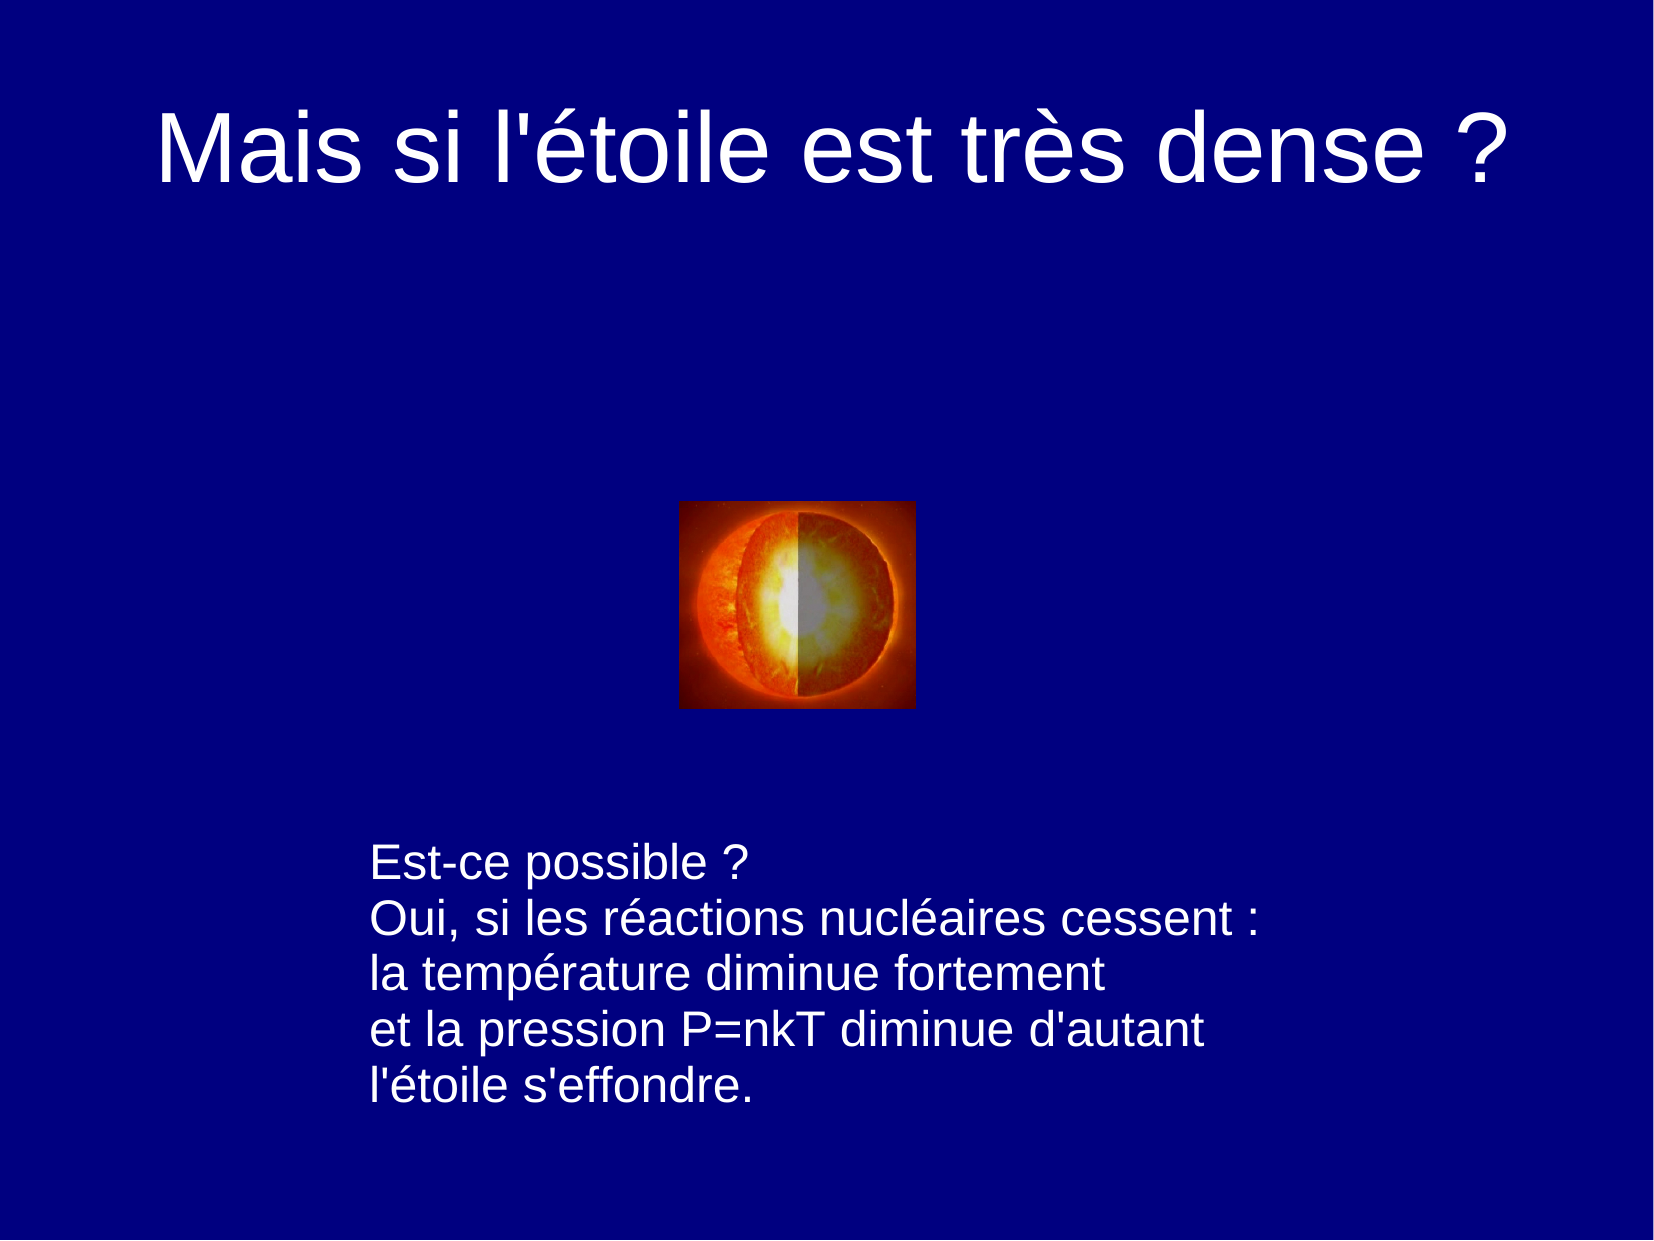

# Mais si l'étoile est très dense ?
Est-ce possible ?
Oui, si les réactions nucléaires cessent :
la température diminue fortement
et la pression P=nkT diminue d'autant
l'étoile s'effondre.